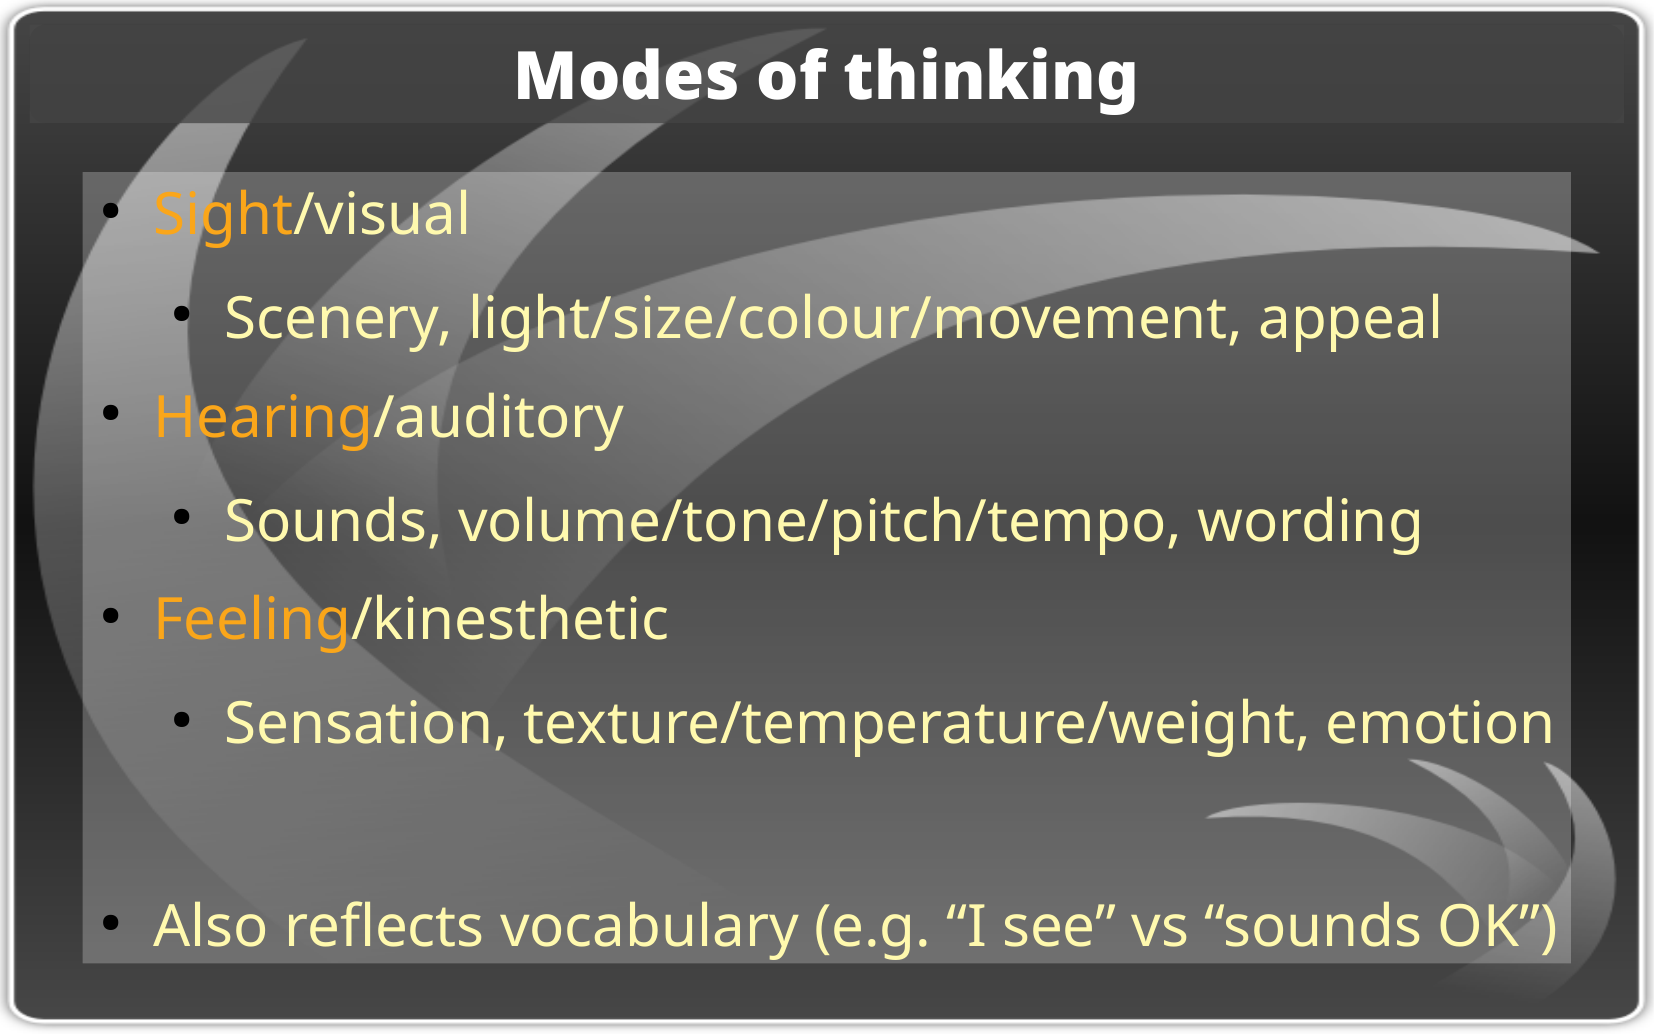

# Modes of thinking
Sight/visual
Scenery, light/size/colour/movement, appeal
Hearing/auditory
Sounds, volume/tone/pitch/tempo, wording
Feeling/kinesthetic
Sensation, texture/temperature/weight, emotion
Also reflects vocabulary (e.g. “I see” vs “sounds OK”)